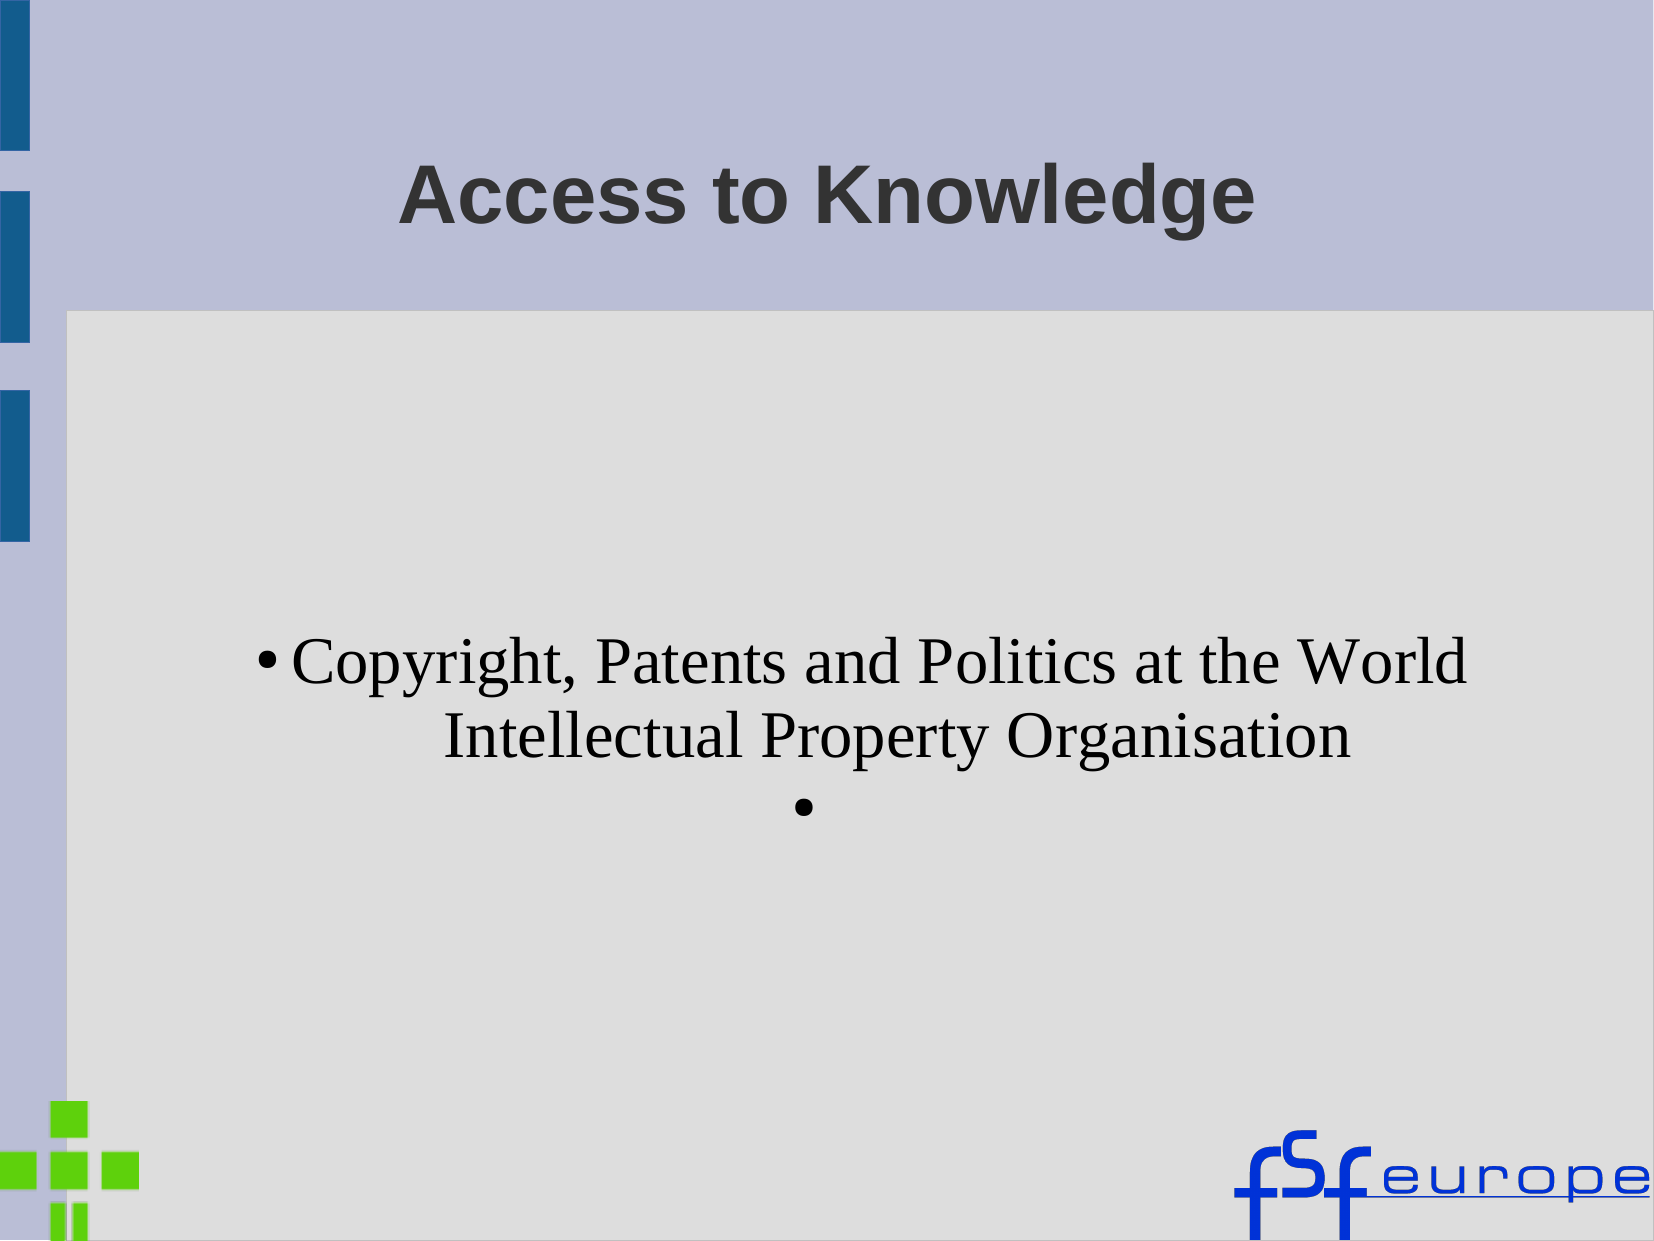

# Access to Knowledge
Copyright, Patents and Politics at the World Intellectual Property Organisation